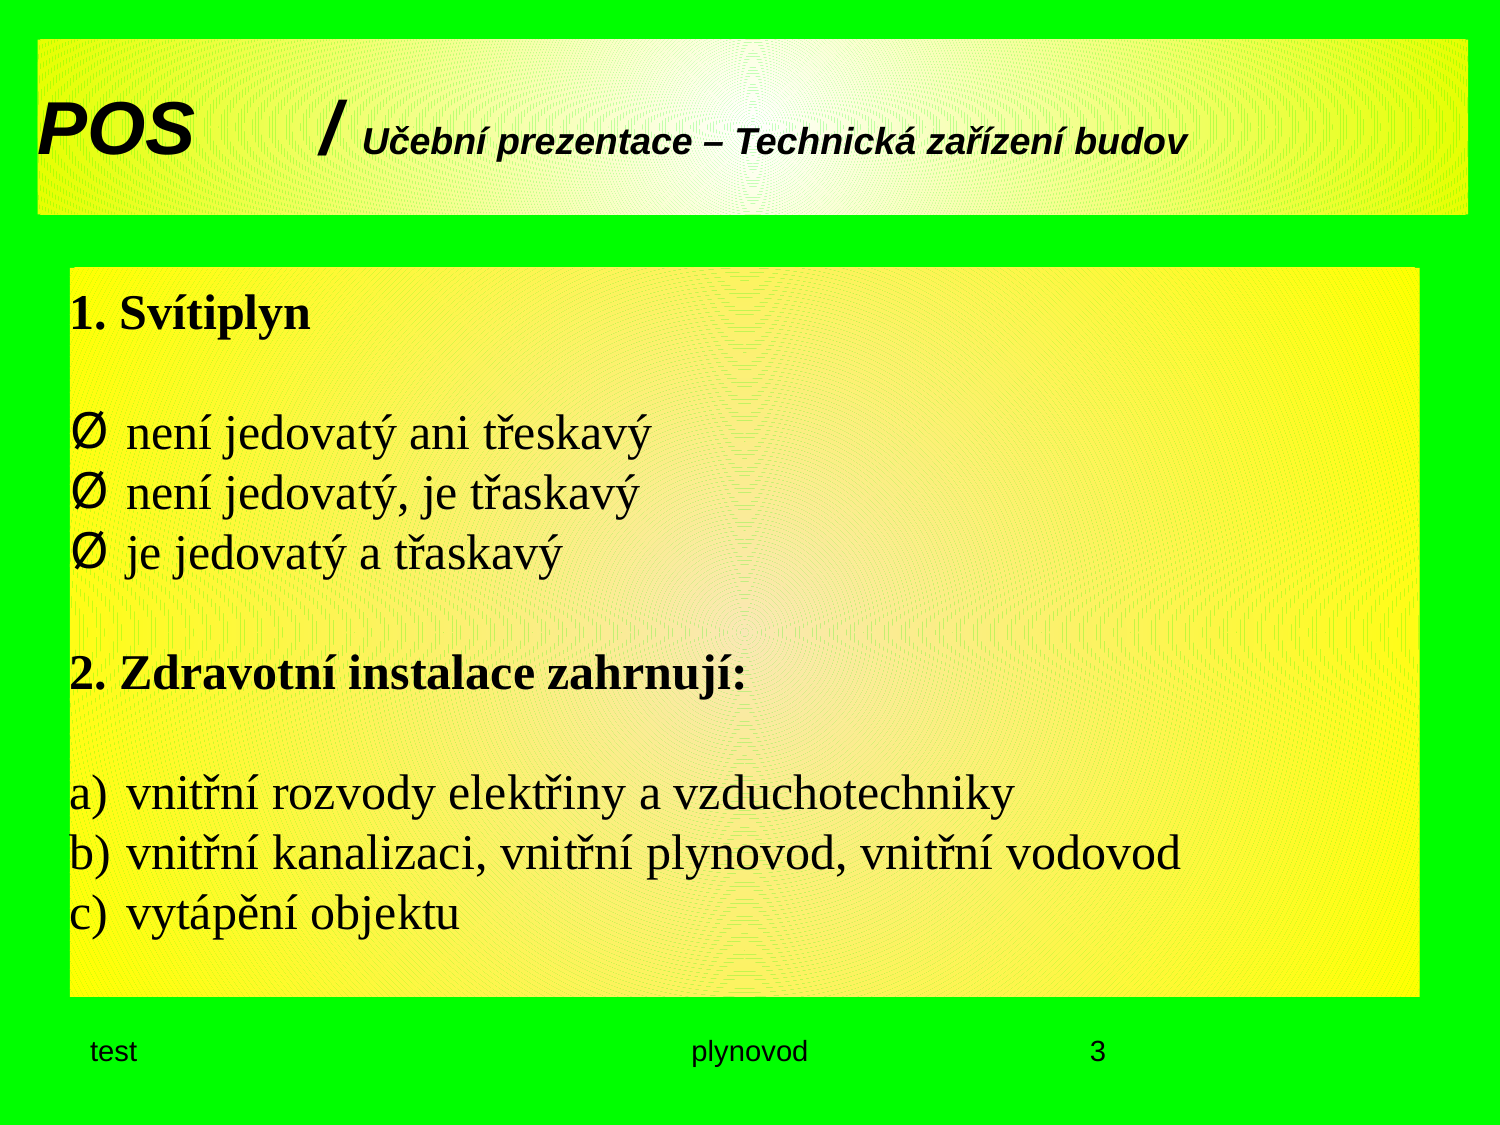

POS / Učební prezentace – Technická zařízení budov
1. Svítiplyn
není jedovatý ani třeskavý
není jedovatý, je třaskavý
je jedovatý a třaskavý
2. Zdravotní instalace zahrnují:
vnitřní rozvody elektřiny a vzduchotechniky
vnitřní kanalizaci, vnitřní plynovod, vnitřní vodovod
vytápění objektu
test
plynovod